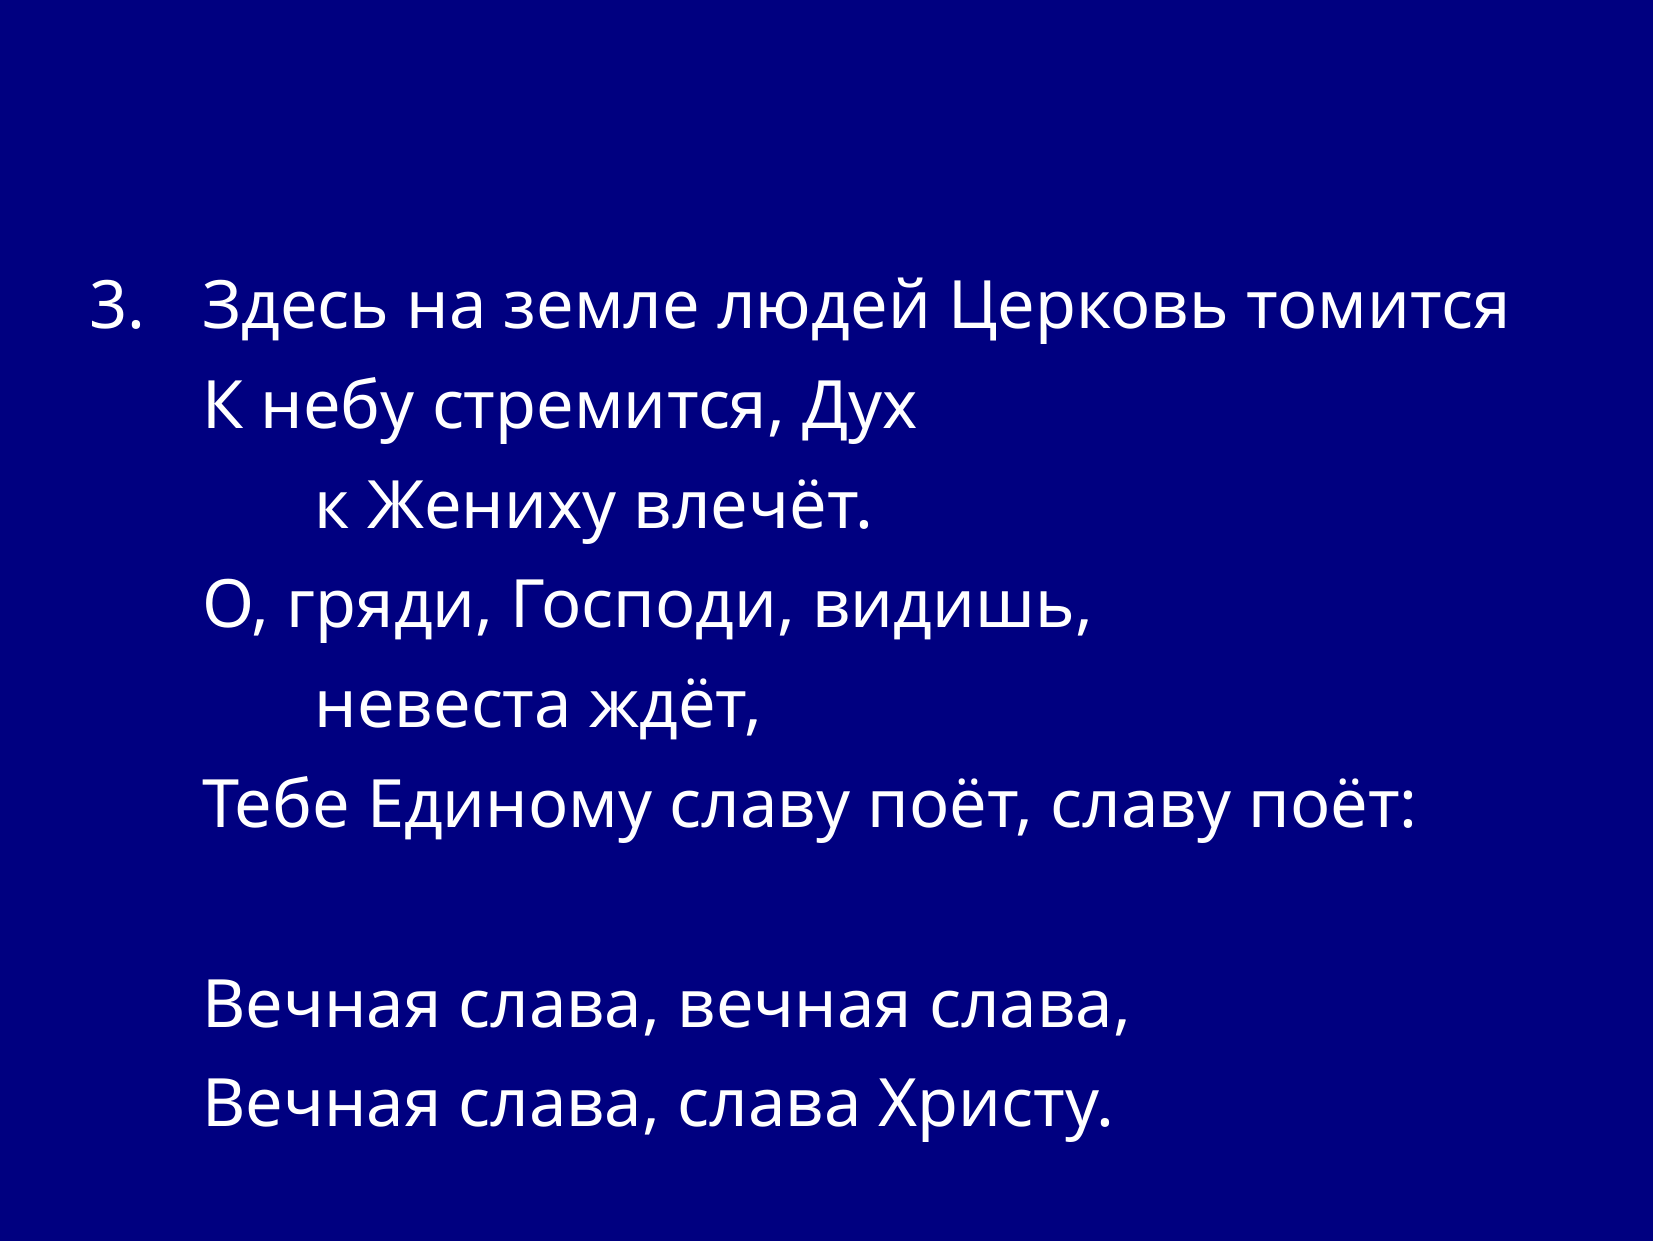

3.	Здесь на земле людей Церковь томится
	К небу стремится, Дух
		к Жениху влечёт.
	О, гряди, Господи, видишь,
		невеста ждёт,
	Тебе Единому славу поёт, славу поёт:
	Вечная слава, вечная слава,
	Вечная слава, слава Христу.